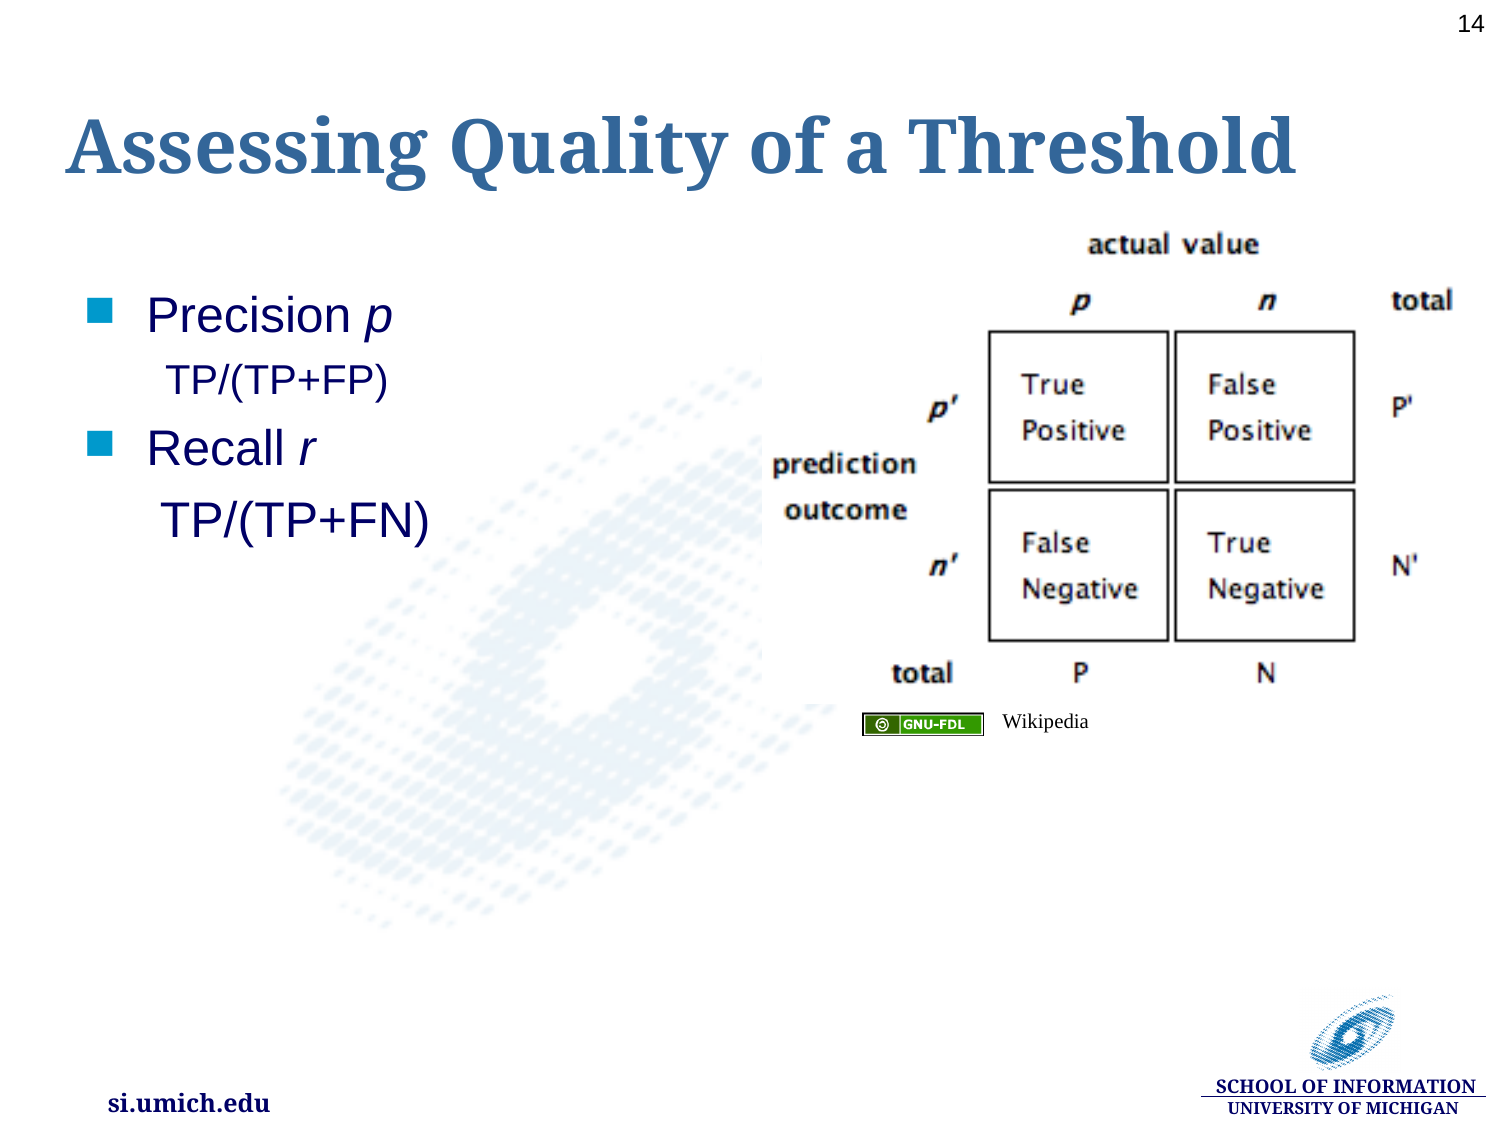

# Assessing Quality of a Threshold
Precision p
TP/(TP+FP)
Recall r
 TP/(TP+FN)
Wikipedia